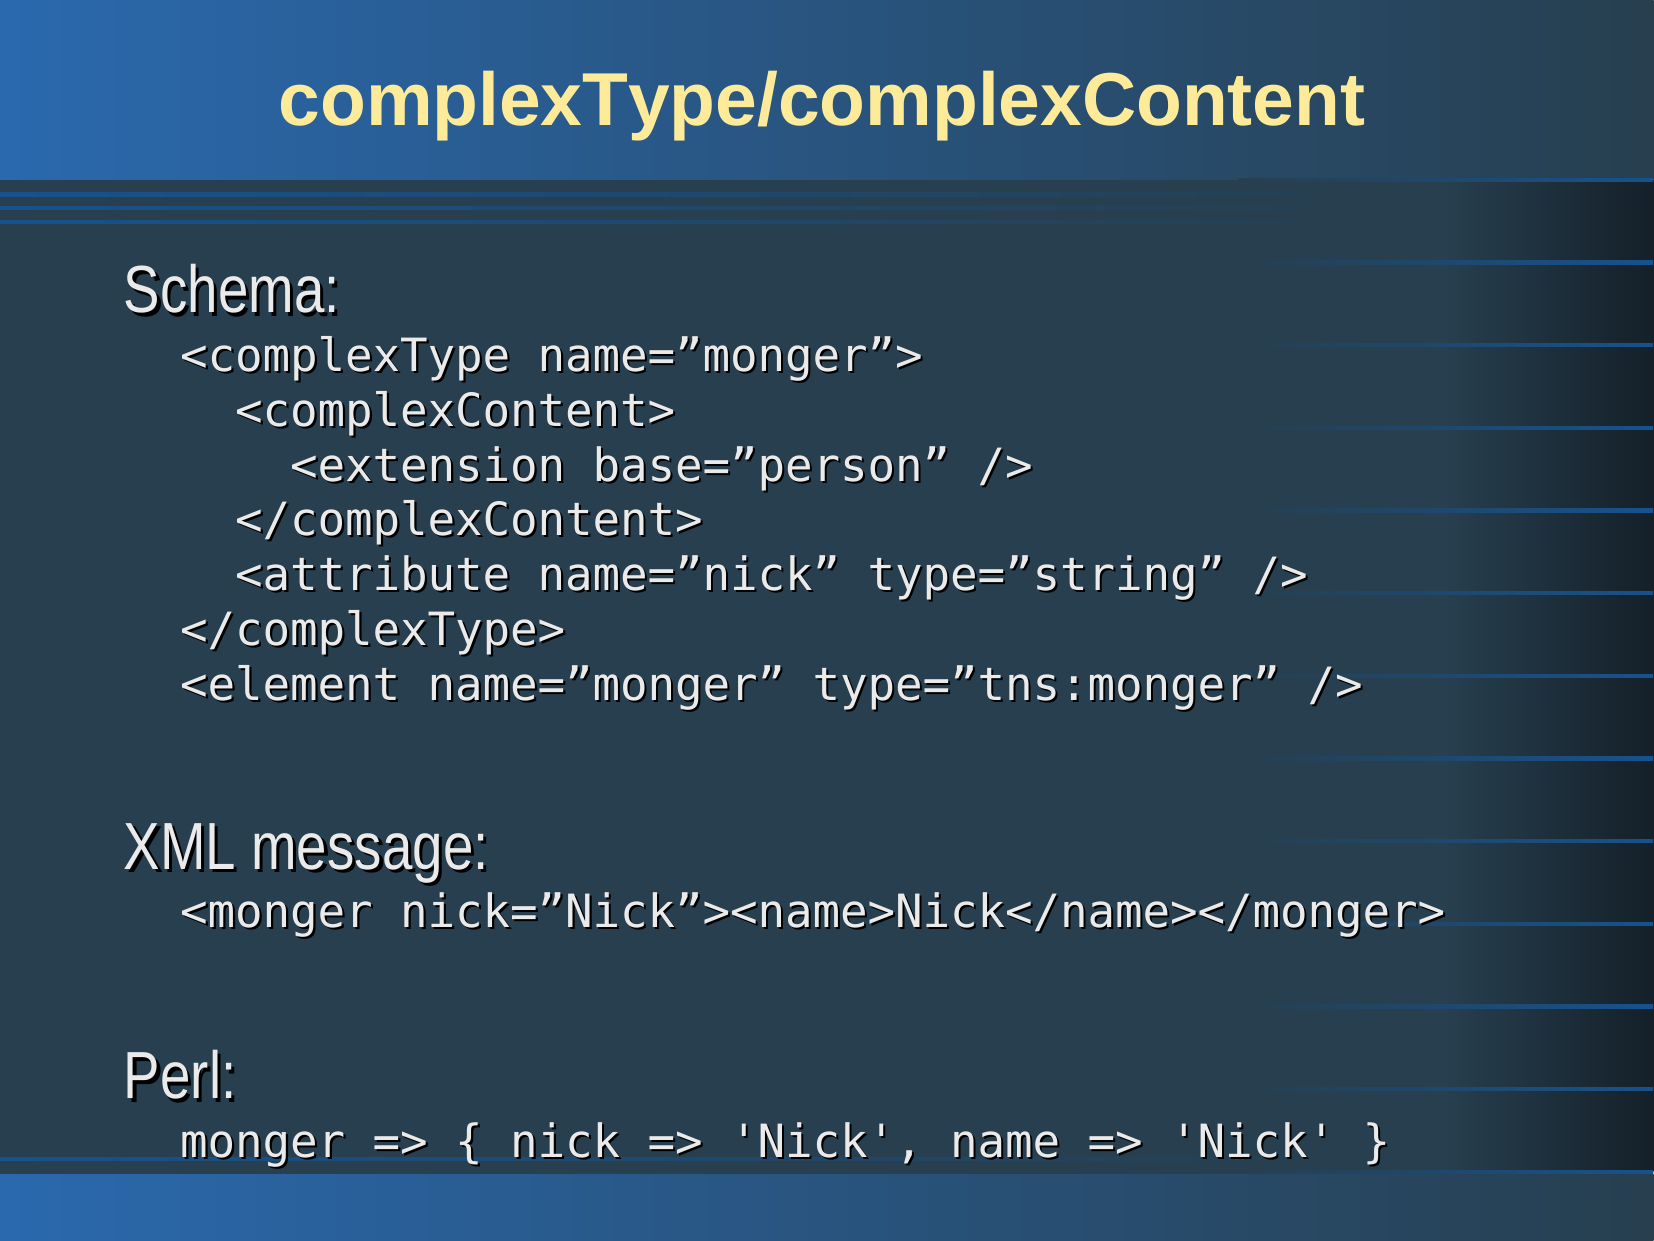

# complexType/complexContent
Schema:
<complexType name=”monger”>
 <complexContent>
 <extension base=”person” />
 </complexContent>
 <attribute name=”nick” type=”string” />
</complexType>
<element name=”monger” type=”tns:monger” />
XML message:
<monger nick=”Nick”><name>Nick</name></monger>
Perl:
monger => { nick => 'Nick', name => 'Nick' }